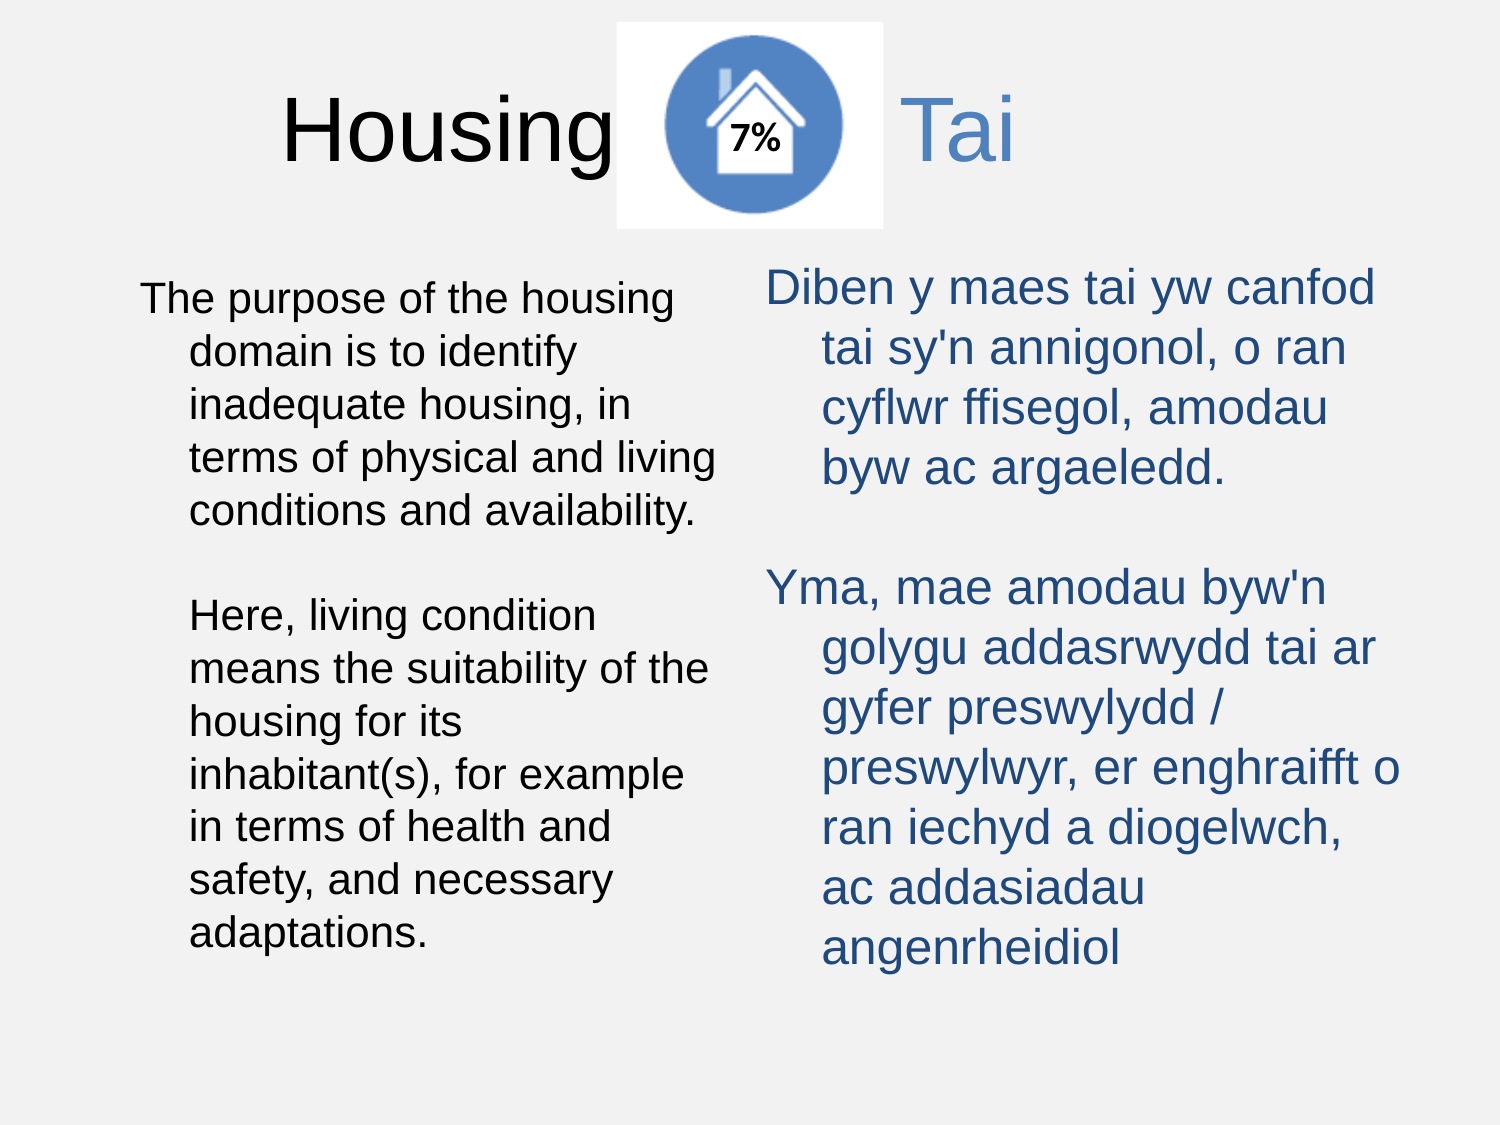

Housing
Tai
7%
Diben y maes tai yw canfod tai sy'n annigonol, o ran cyflwr ffisegol, amodau byw ac argaeledd.
Yma, mae amodau byw'n golygu addasrwydd tai ar gyfer preswylydd / preswylwyr, er enghraifft o ran iechyd a diogelwch, ac addasiadau angenrheidiol
# The purpose of the housing domain is to identify inadequate housing, in terms of physical and living conditions and availability. Here, living condition means the suitability of the housing for its inhabitant(s), for example in terms of health and safety, and necessary adaptations.